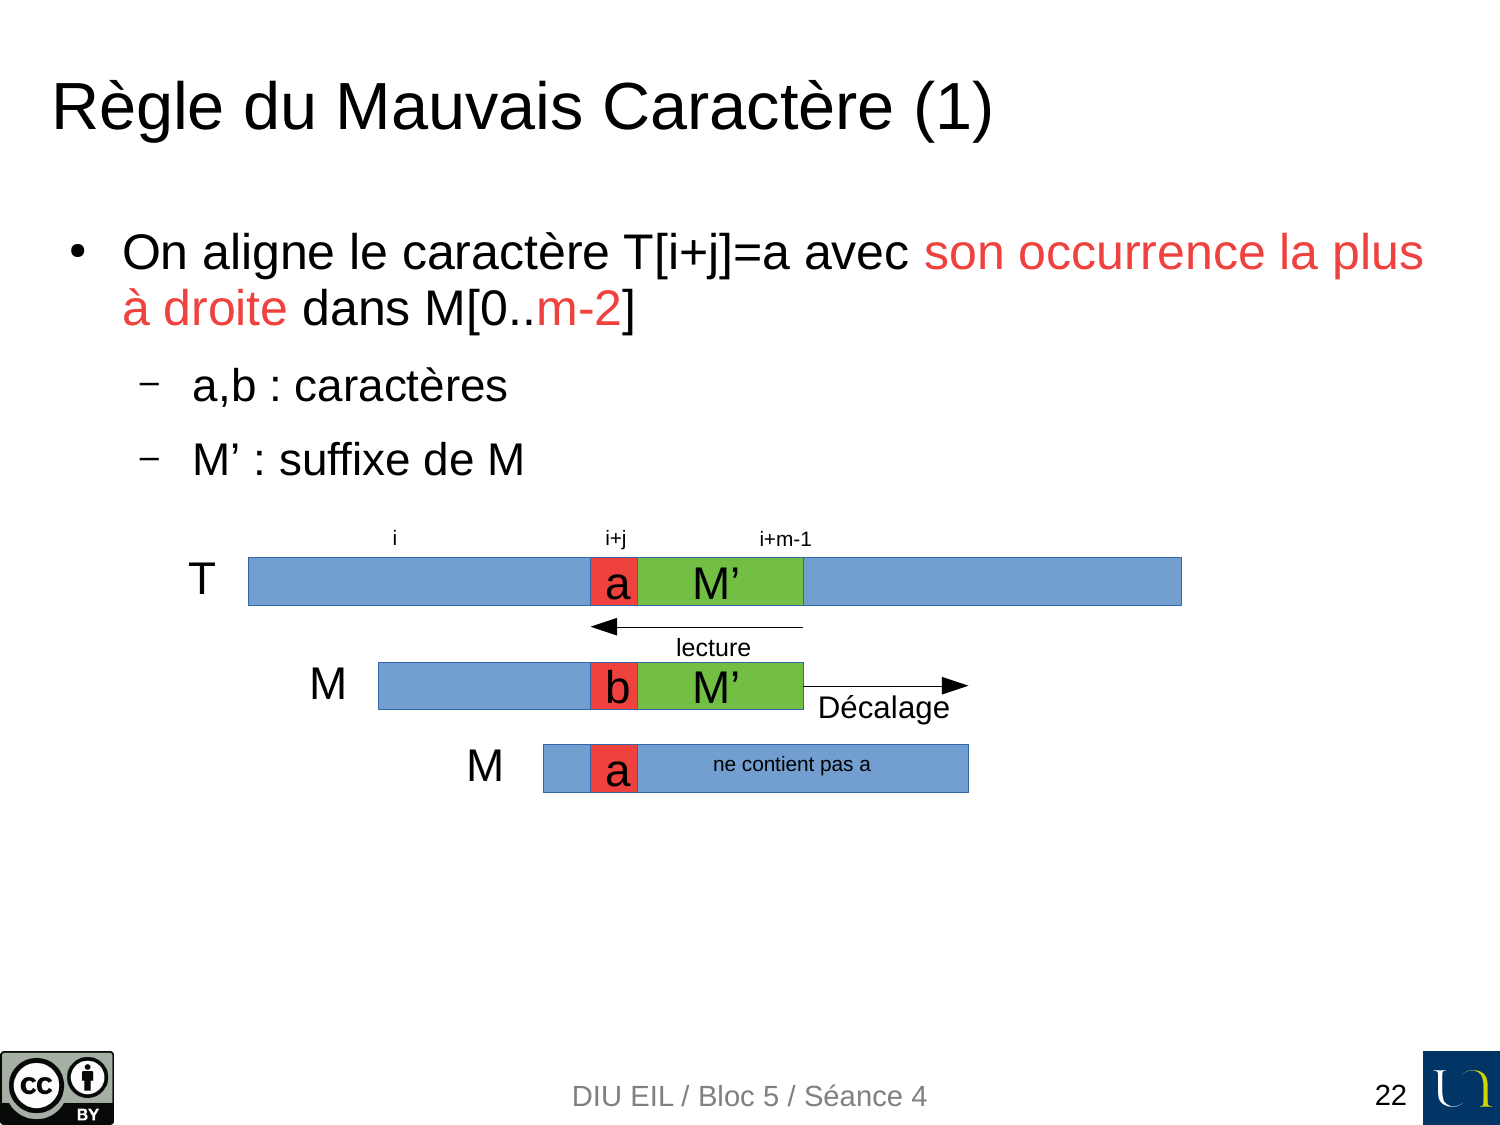

# Règle du Mauvais Caractère (1)
On aligne le caractère T[i+j]=a avec son occurrence la plus à droite dans M[0..m-2]
a,b : caractères
M’ : suffixe de M
i
i+j
i+m-1
T
a
M’
lecture
M
b
M’
Décalage
M
a
ne contient pas a
22